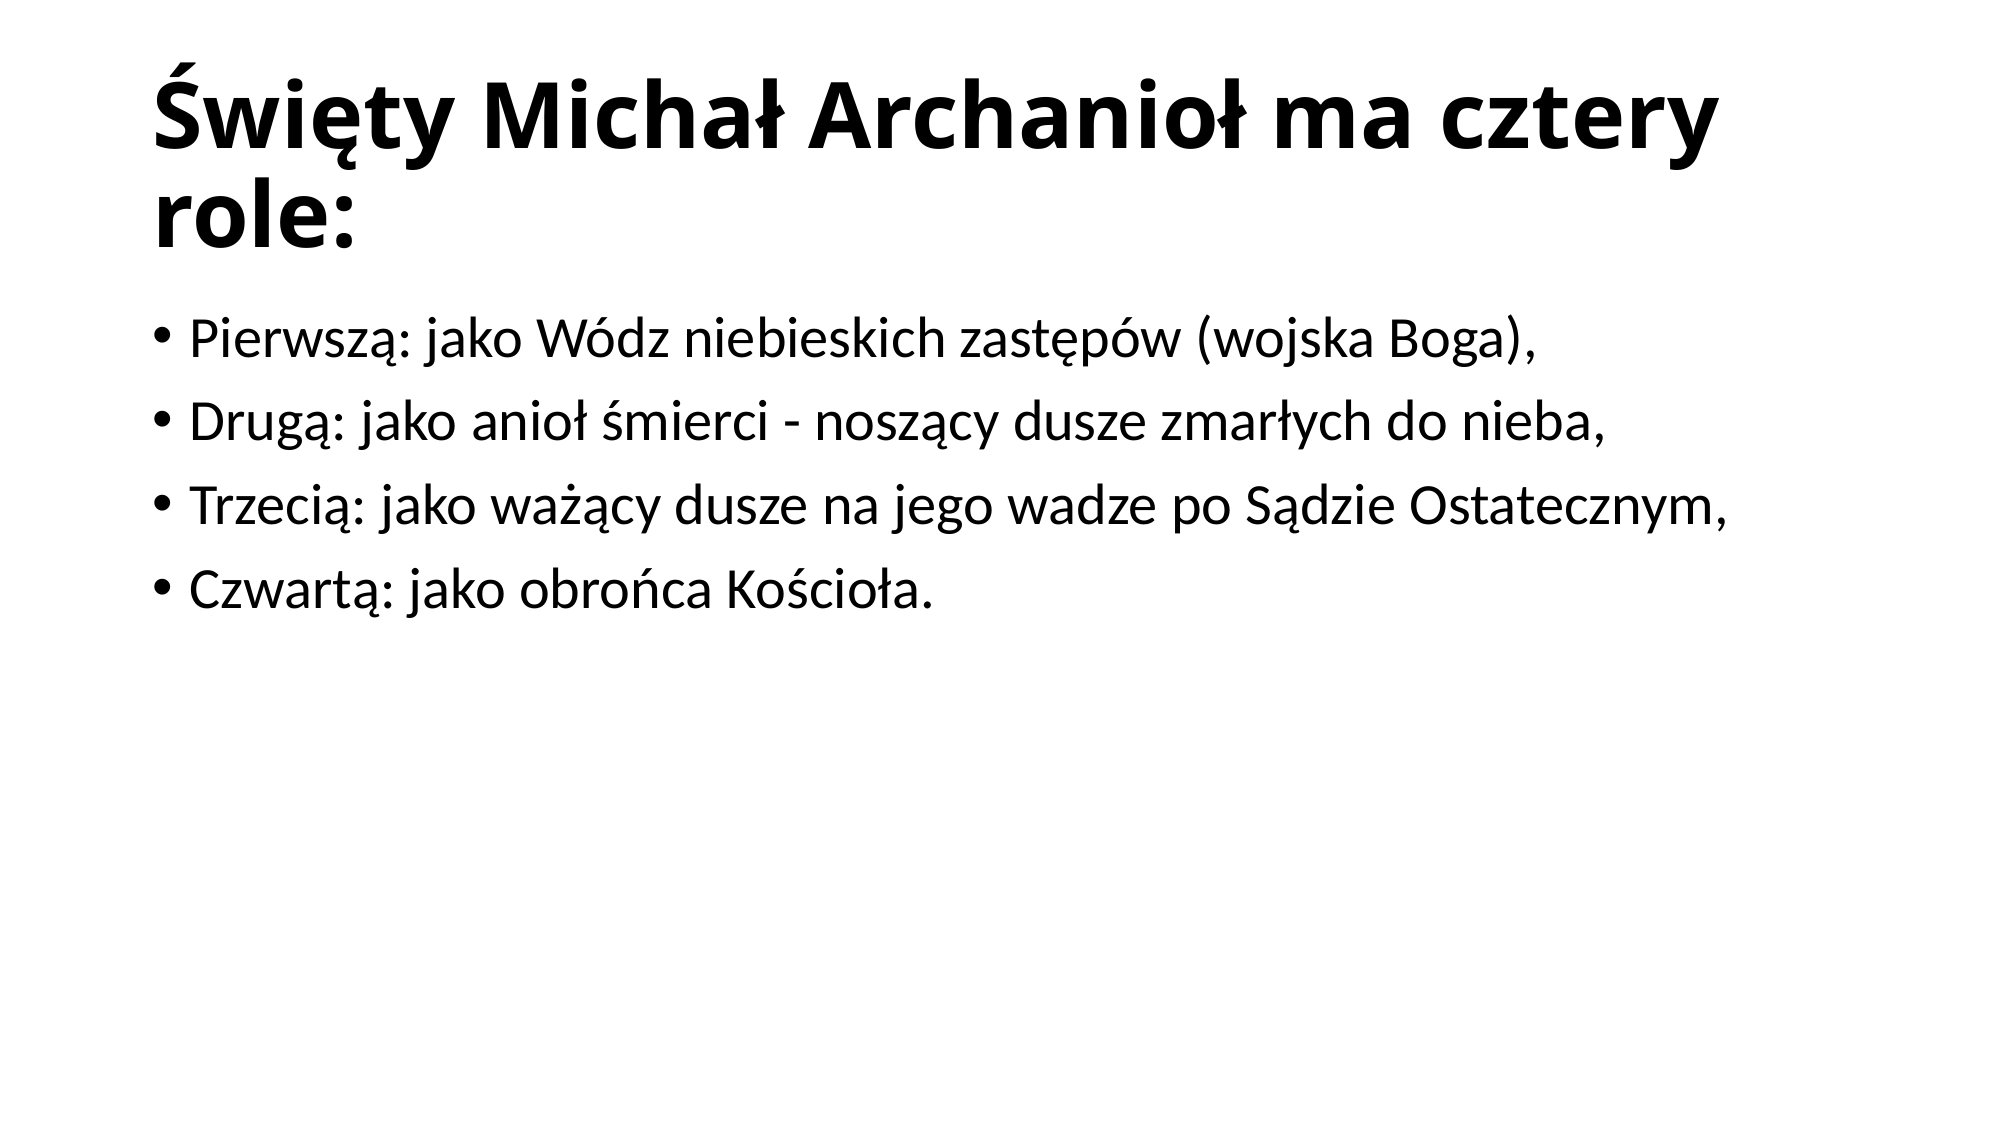

# Święty Michał Archanioł ma cztery role:
Pierwszą: jako Wódz niebieskich zastępów (wojska Boga),
Drugą: jako anioł śmierci - noszący dusze zmarłych do nieba,
Trzecią: jako ważący dusze na jego wadze po Sądzie Ostatecznym,
Czwartą: jako obrońca Kościoła.